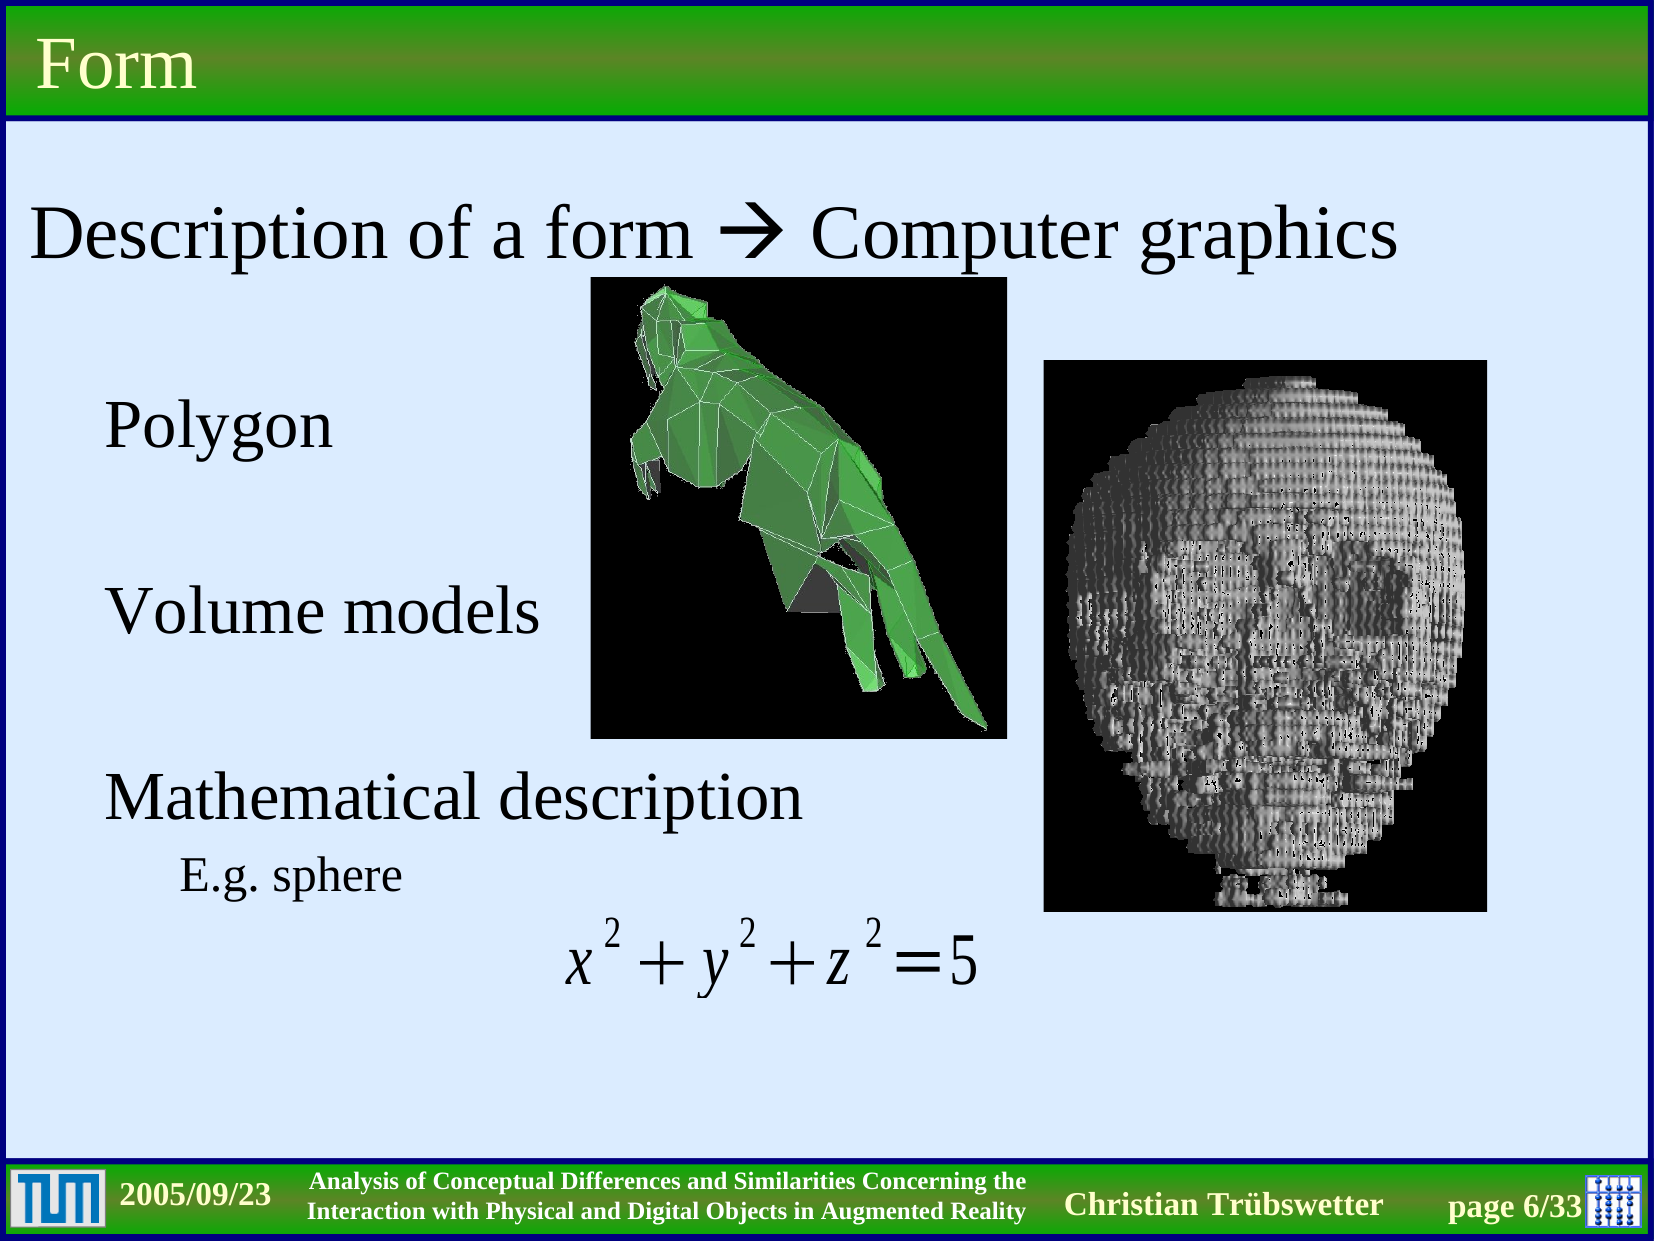

# Form
Description of a form  Computer graphics
Polygon
Volume models
Mathematical description
E.g. sphere